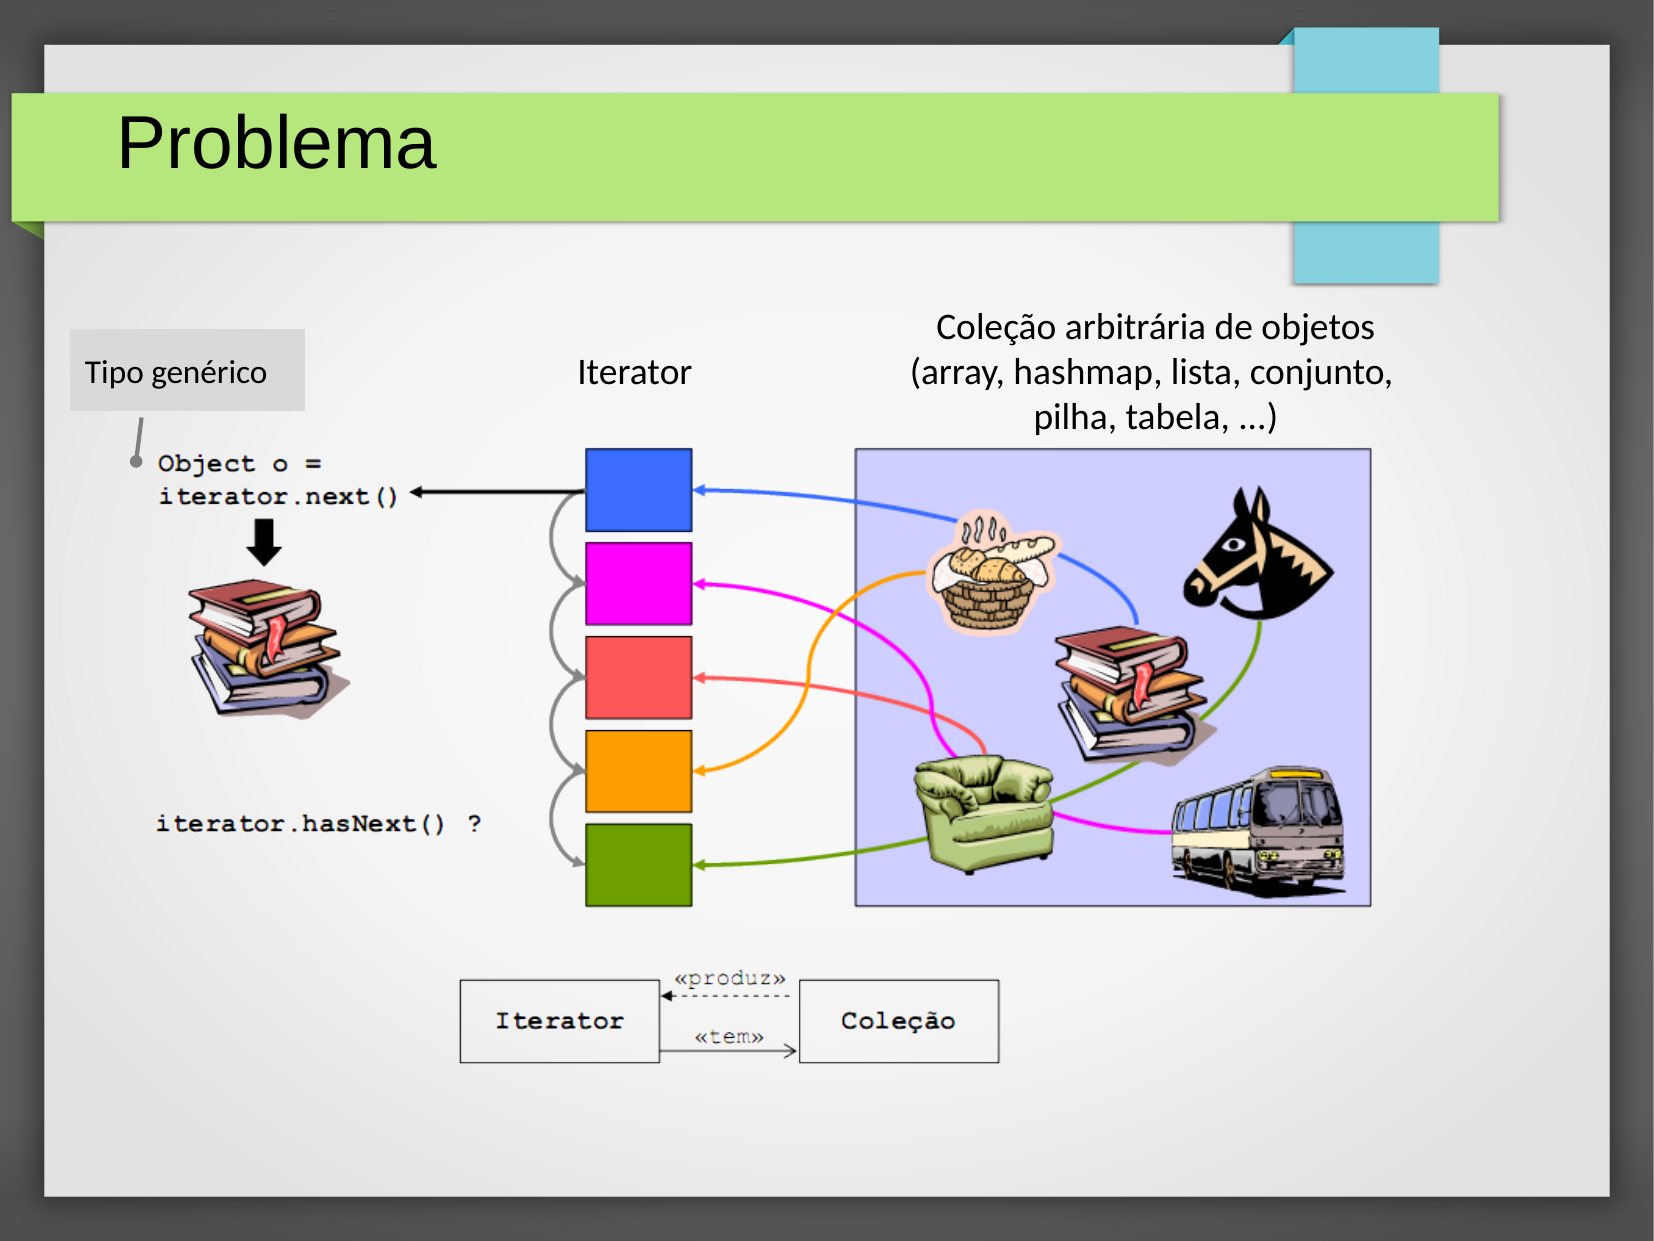

# Problema
Coleção arbitrária de objetos
(array, hashmap, lista, conjunto,
pilha, tabela, ...)
Tipo genérico
Iterator